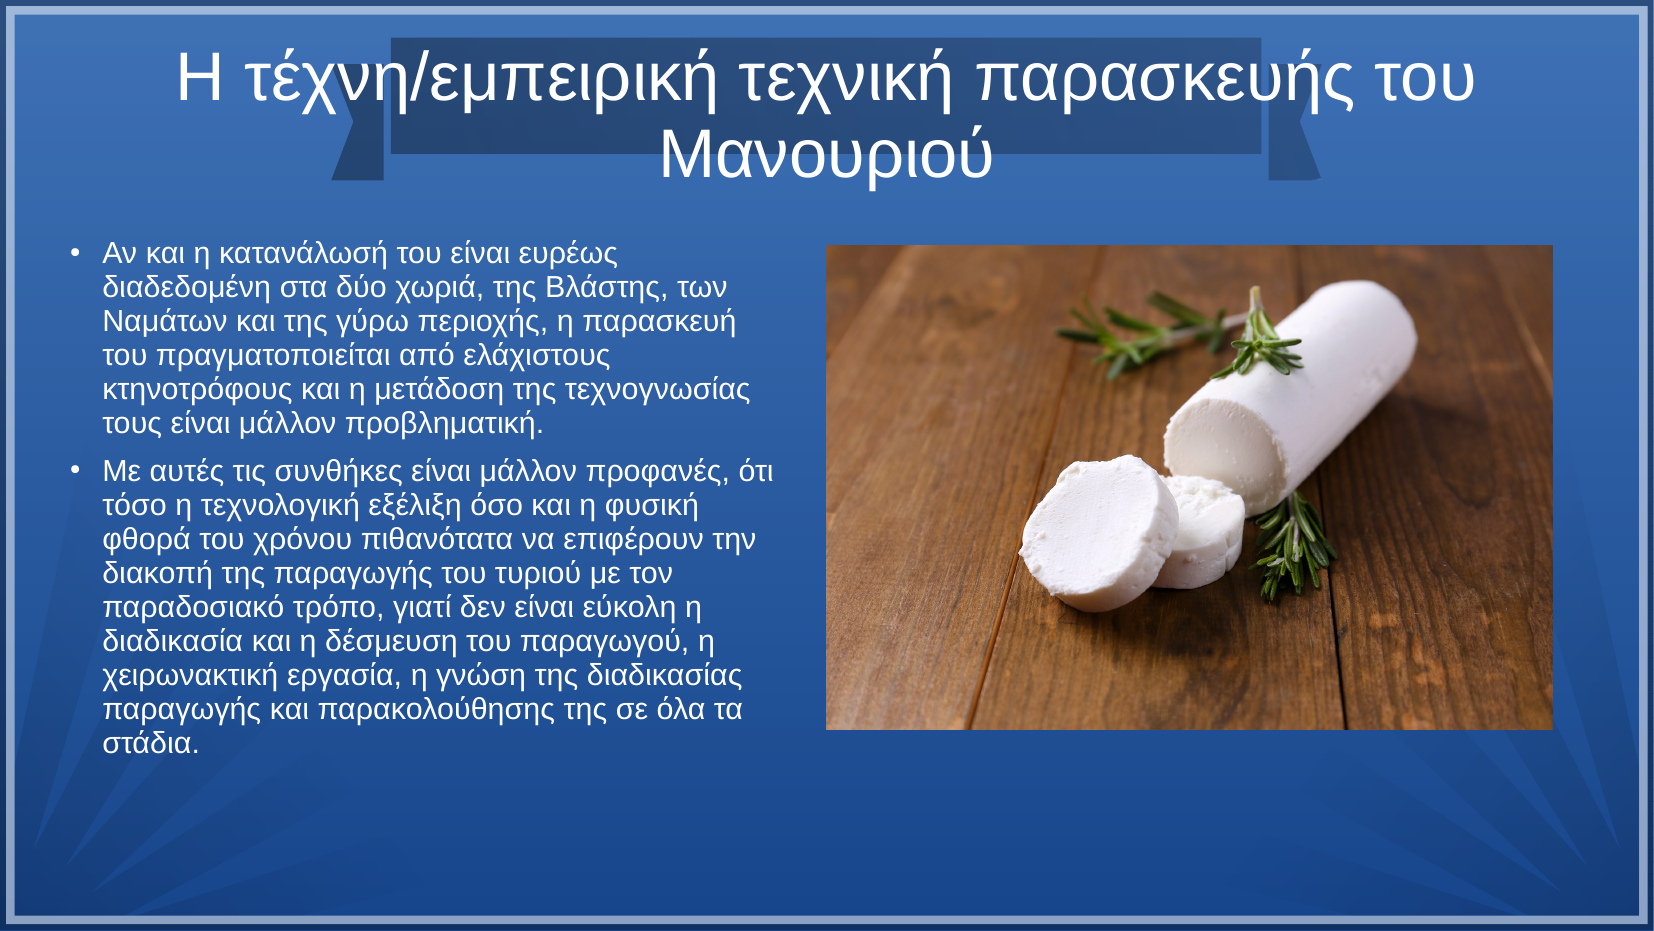

# Η τέχνη/εμπειρική τεχνική παρασκευής του Μανουριού
Αν και η κατανάλωσή του είναι ευρέως διαδεδομένη στα δύο χωριά, της Βλάστης, των Ναμάτων και της γύρω περιοχής, η παρασκευή του πραγματοποιείται από ελάχιστους κτηνοτρόφους και η μετάδοση της τεχνογνωσίας τους είναι μάλλον προβληματική.
Με αυτές τις συνθήκες είναι μάλλον προφανές, ότι τόσο η τεχνολογική εξέλιξη όσο και η φυσική φθορά του χρόνου πιθανότατα να επιφέρουν την διακοπή της παραγωγής του τυριού με τον παραδοσιακό τρόπο, γιατί δεν είναι εύκολη η διαδικασία και η δέσμευση του παραγωγού, η χειρωνακτική εργασία, η γνώση της διαδικασίας παραγωγής και παρακολούθησης της σε όλα τα στάδια.